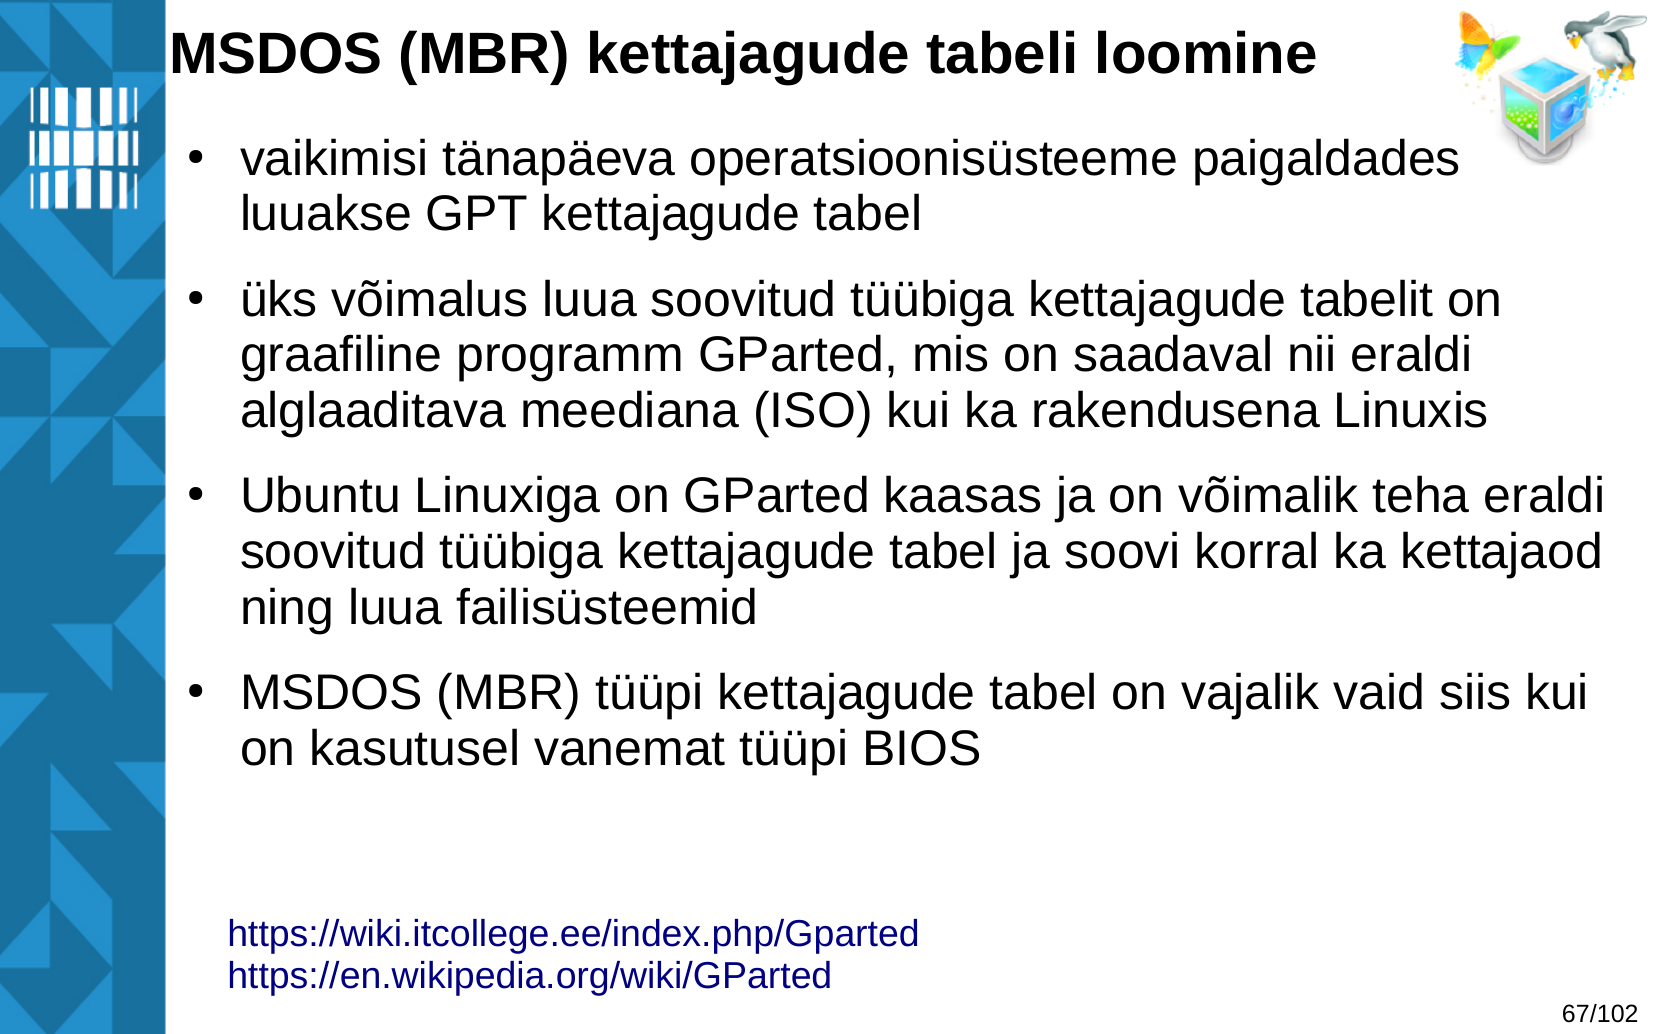

# MSDOS (MBR) kettajagude tabeli loomine
vaikimisi tänapäeva operatsioonisüsteeme paigaldades luuakse GPT kettajagude tabel
üks võimalus luua soovitud tüübiga kettajagude tabelit on graafiline programm GParted, mis on saadaval nii eraldi alglaaditava meediana (ISO) kui ka rakendusena Linuxis
Ubuntu Linuxiga on GParted kaasas ja on võimalik teha eraldi soovitud tüübiga kettajagude tabel ja soovi korral ka kettajaod ning luua failisüsteemid
MSDOS (MBR) tüüpi kettajagude tabel on vajalik vaid siis kui on kasutusel vanemat tüüpi BIOS
https://wiki.itcollege.ee/index.php/Gparted
https://en.wikipedia.org/wiki/GParted